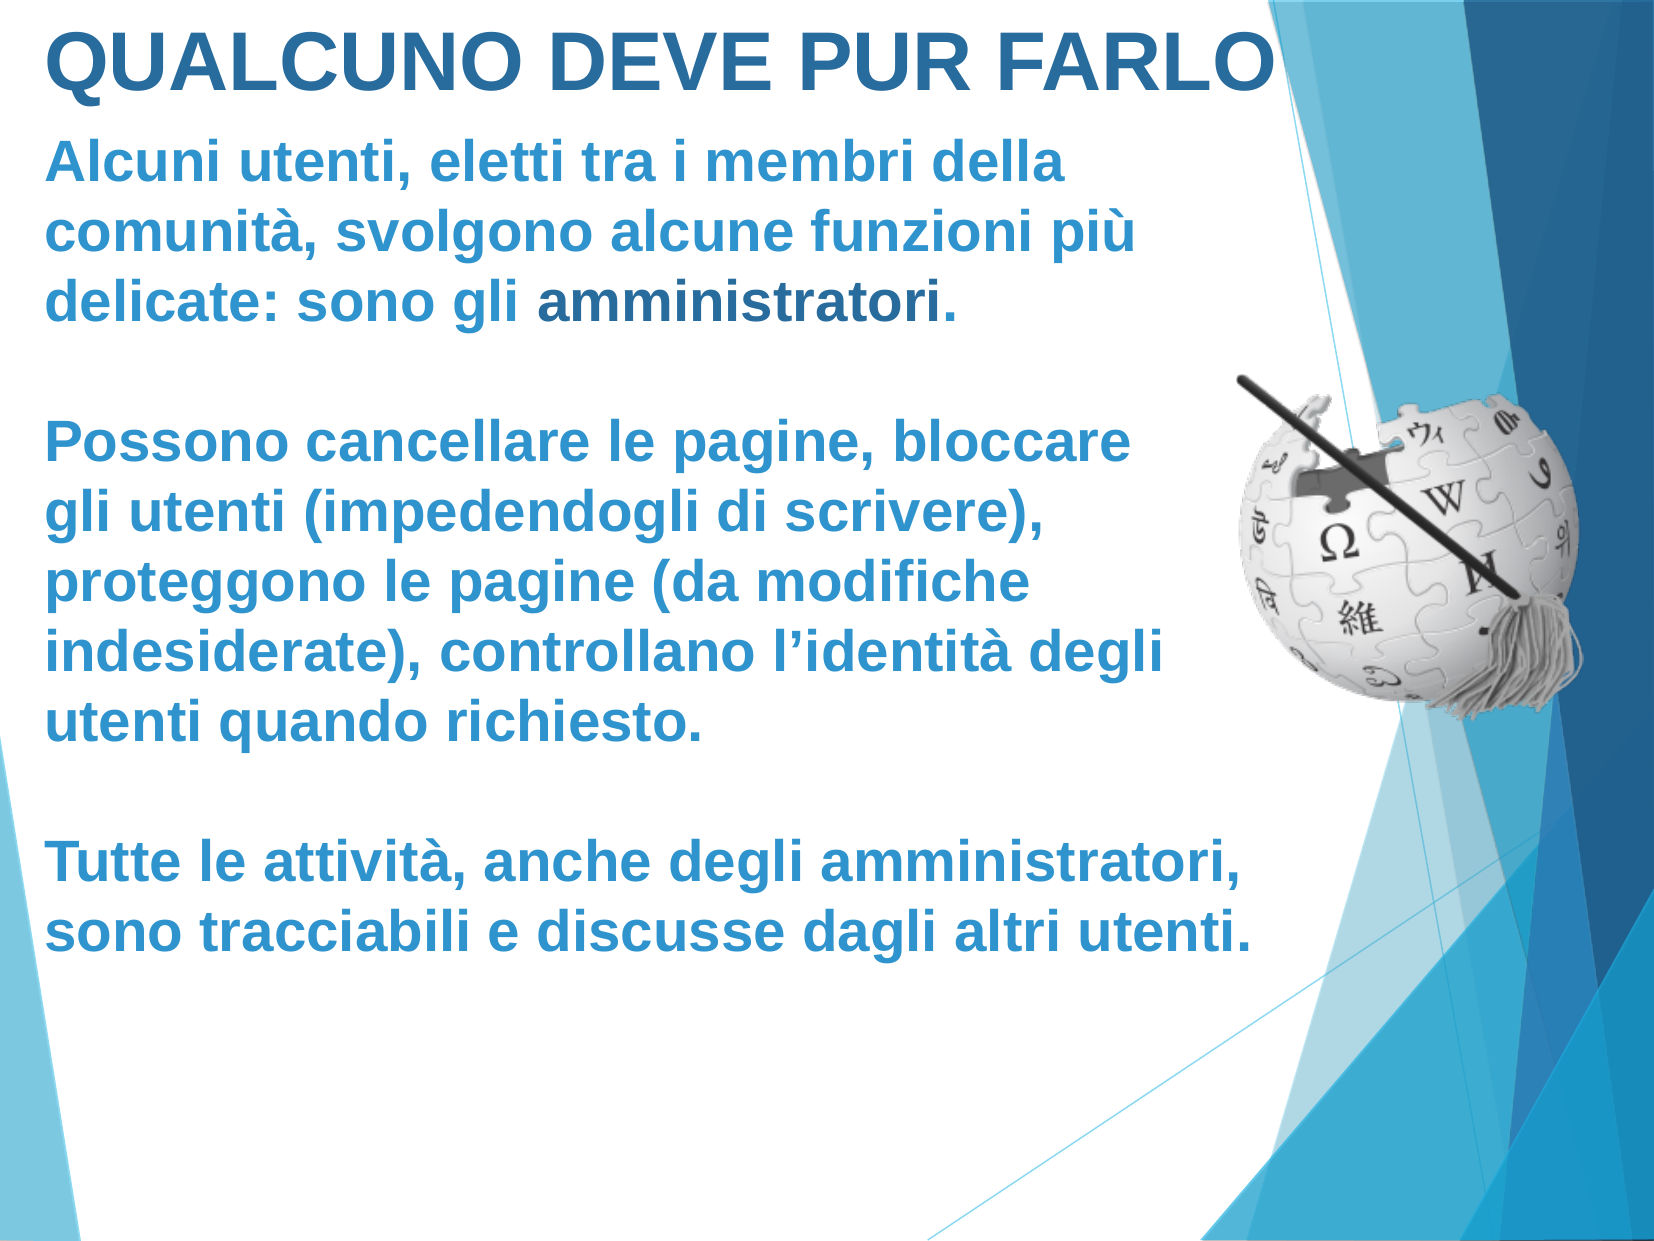

QUALCUNO DEVE PUR FARLO
Alcuni utenti, eletti tra i membri della comunità, svolgono alcune funzioni più delicate: sono gli amministratori.
Possono cancellare le pagine, bloccare
gli utenti (impedendogli di scrivere), proteggono le pagine (da modifiche indesiderate), controllano l’identità degli utenti quando richiesto.
Tutte le attività, anche degli amministratori, sono tracciabili e discusse dagli altri utenti.